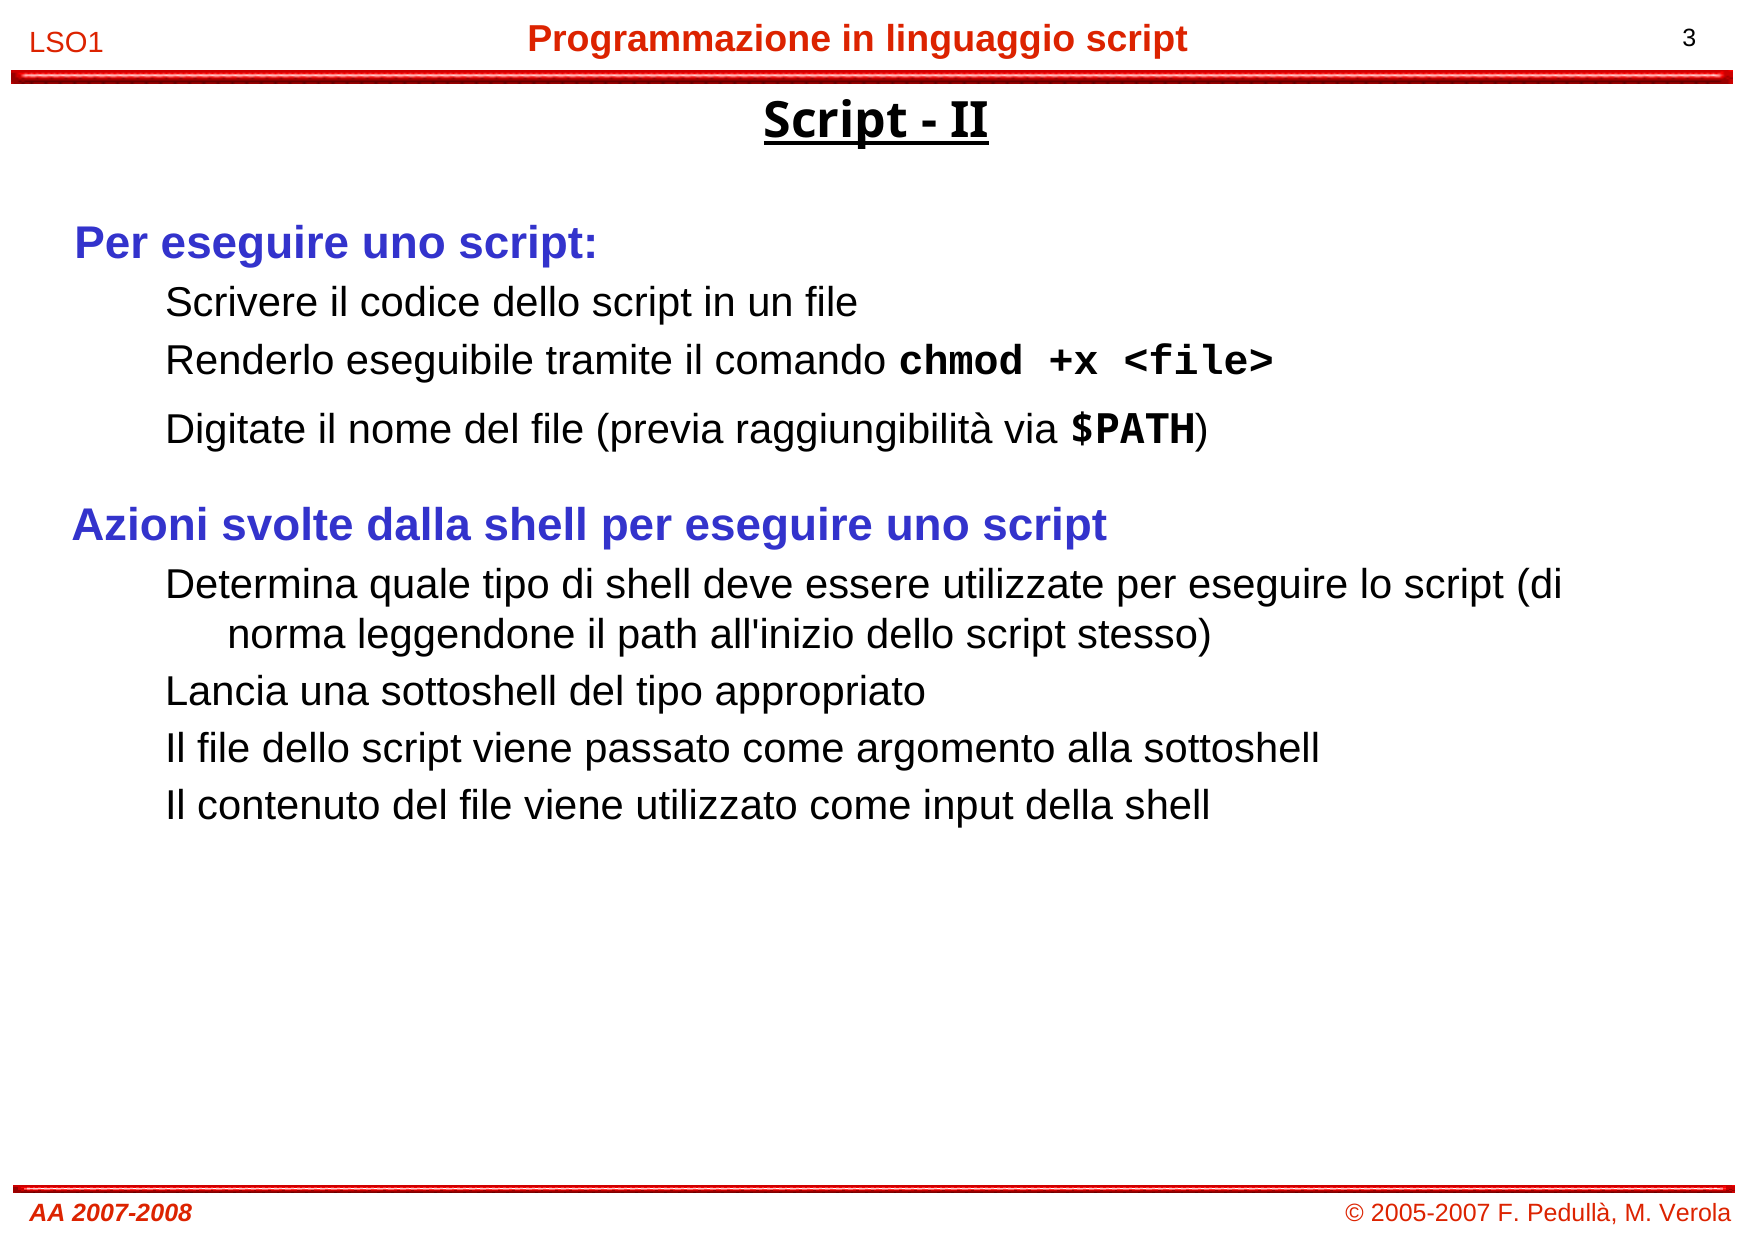

# Script - II
Per eseguire uno script:
Scrivere il codice dello script in un file
Renderlo eseguibile tramite il comando chmod +x <file>
Digitate il nome del file (previa raggiungibilità via $PATH)
Azioni svolte dalla shell per eseguire uno script
Determina quale tipo di shell deve essere utilizzate per eseguire lo script (di norma leggendone il path all'inizio dello script stesso)
Lancia una sottoshell del tipo appropriato
Il file dello script viene passato come argomento alla sottoshell
Il contenuto del file viene utilizzato come input della shell